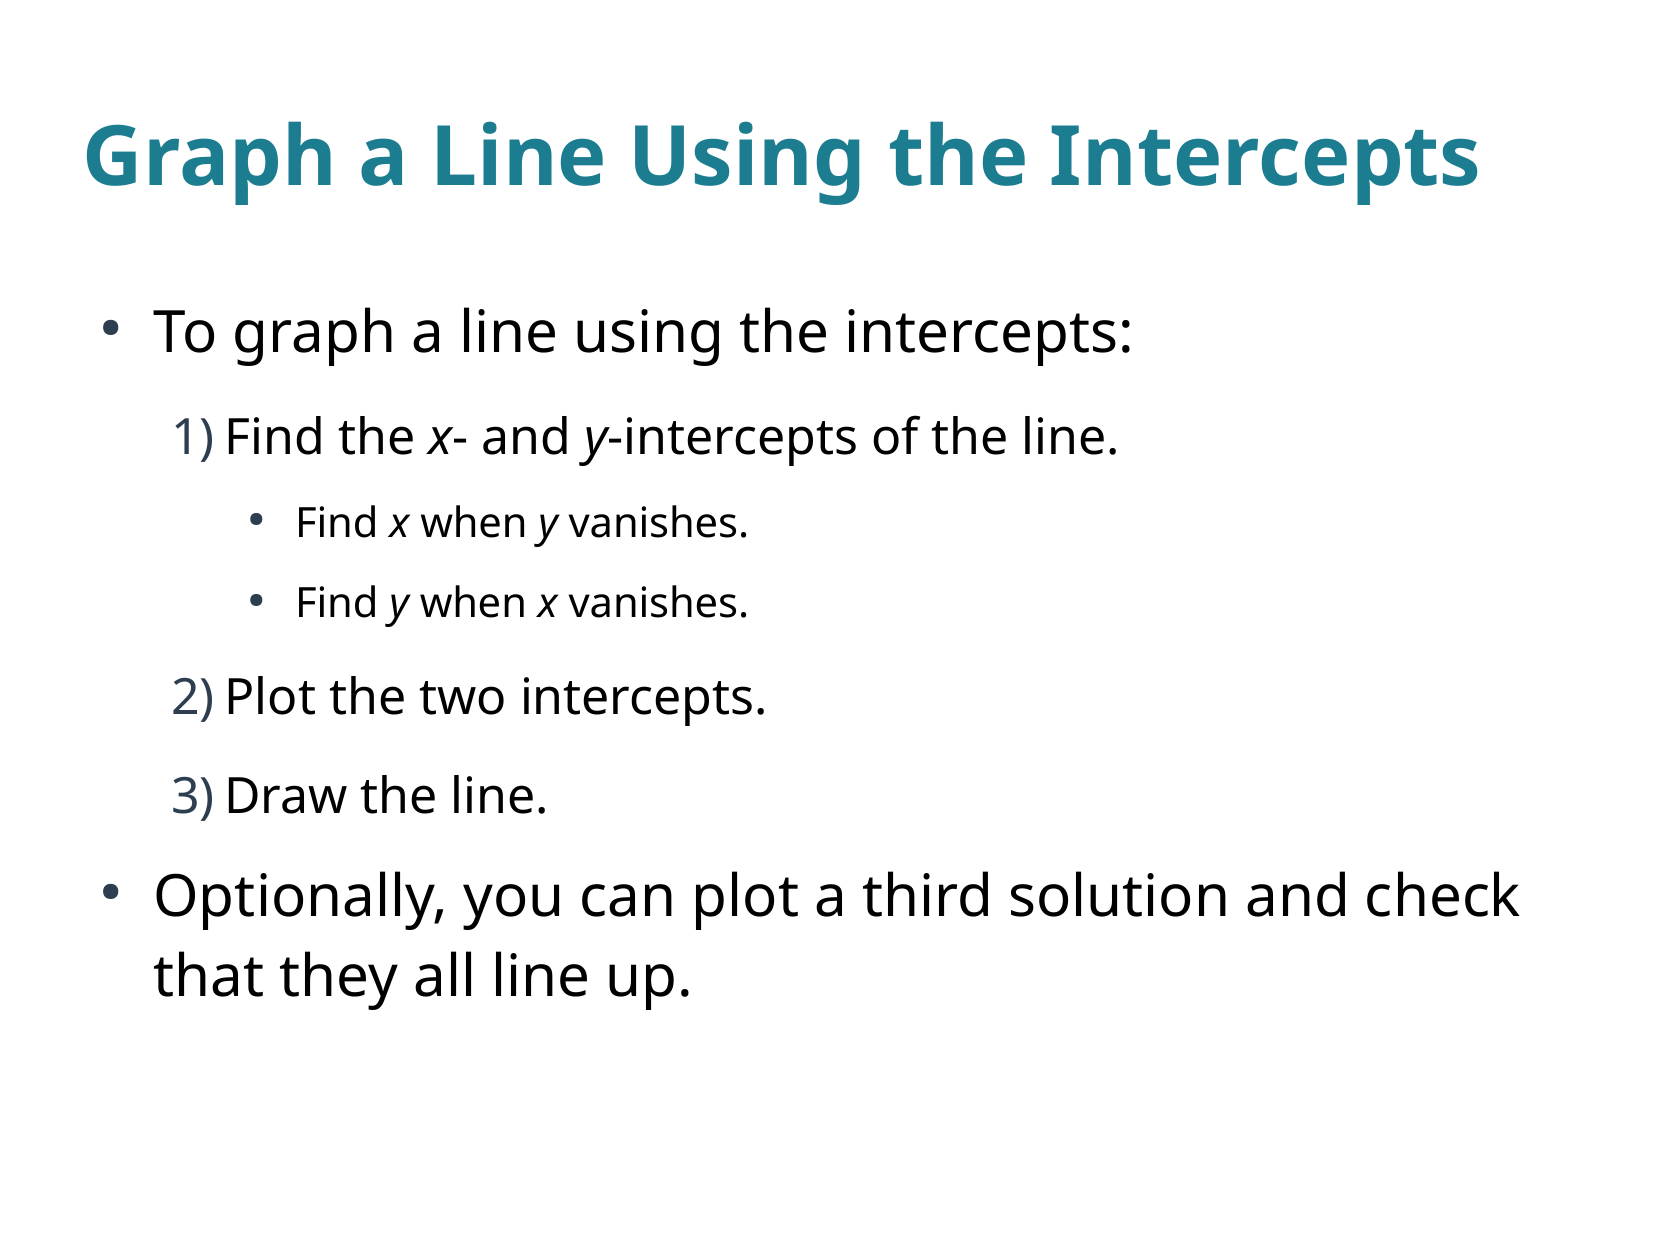

# Graph a Line Using the Intercepts
To graph a line using the intercepts:
Find the x- and y-intercepts of the line.
Find x when y vanishes.
Find y when x vanishes.
Plot the two intercepts.
Draw the line.
Optionally, you can plot a third solution and check that they all line up.